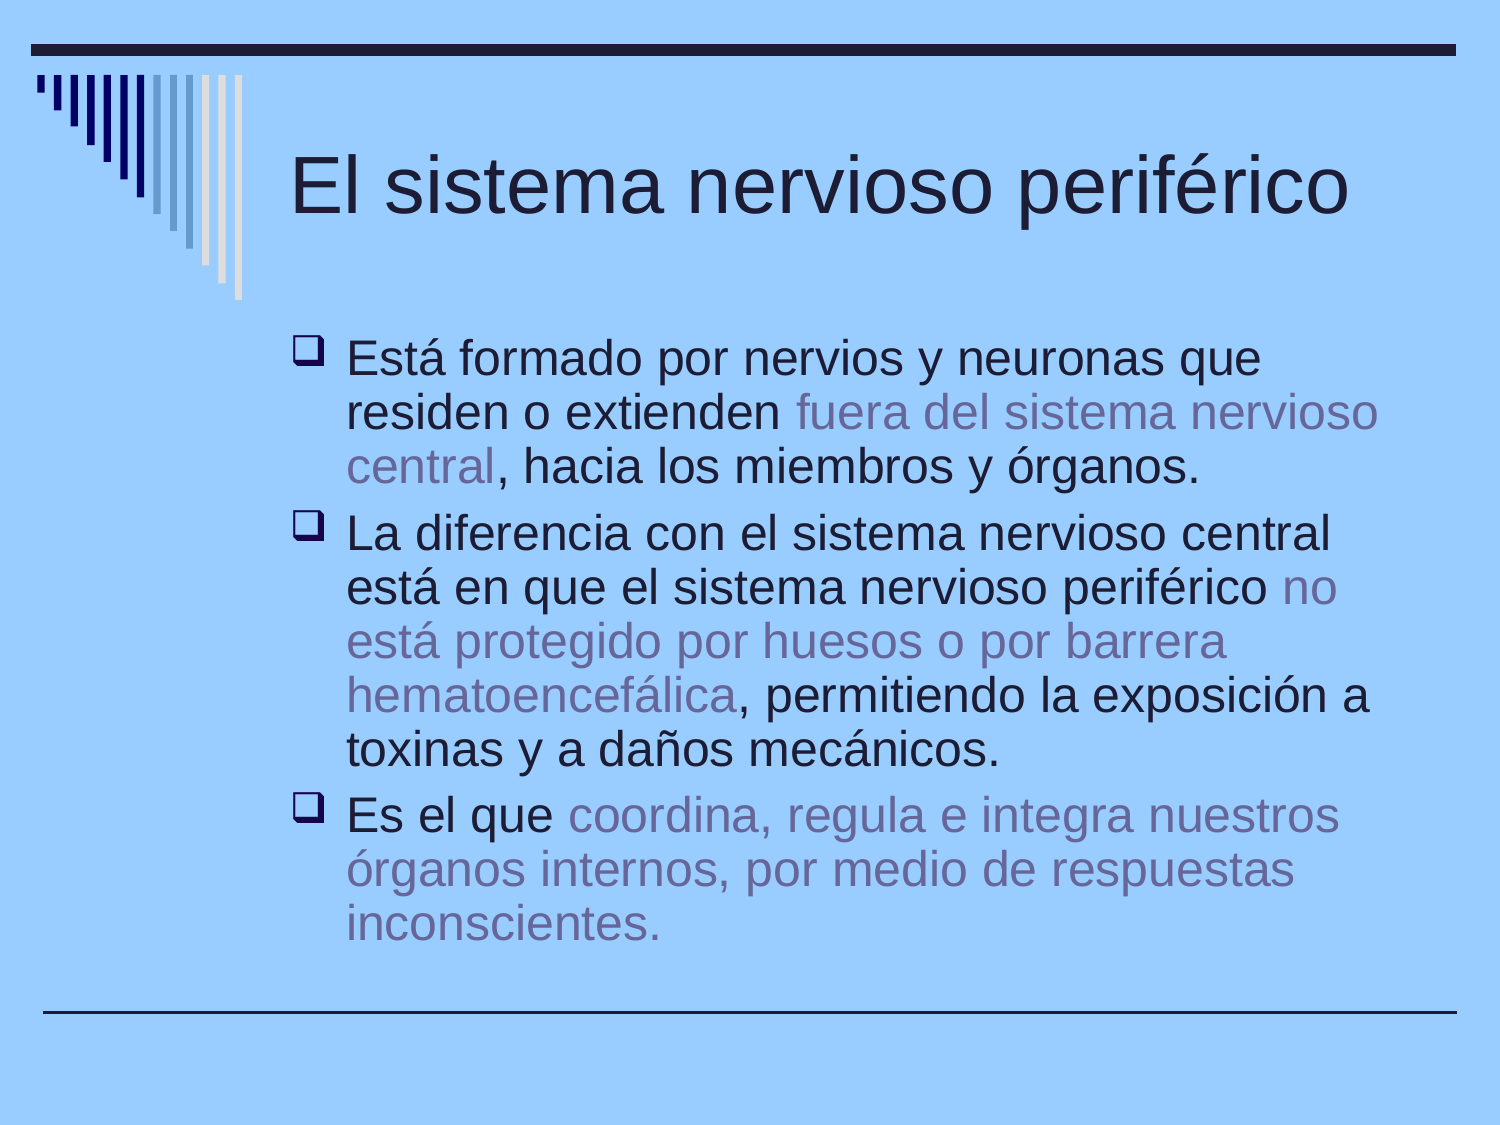

# El sistema nervioso periférico
Está formado por nervios y neuronas que residen o extienden fuera del sistema nervioso central, hacia los miembros y órganos.
La diferencia con el sistema nervioso central está en que el sistema nervioso periférico no está protegido por huesos o por barrera hematoencefálica, permitiendo la exposición a toxinas y a daños mecánicos.
Es el que coordina, regula e integra nuestros órganos internos, por medio de respuestas inconscientes.